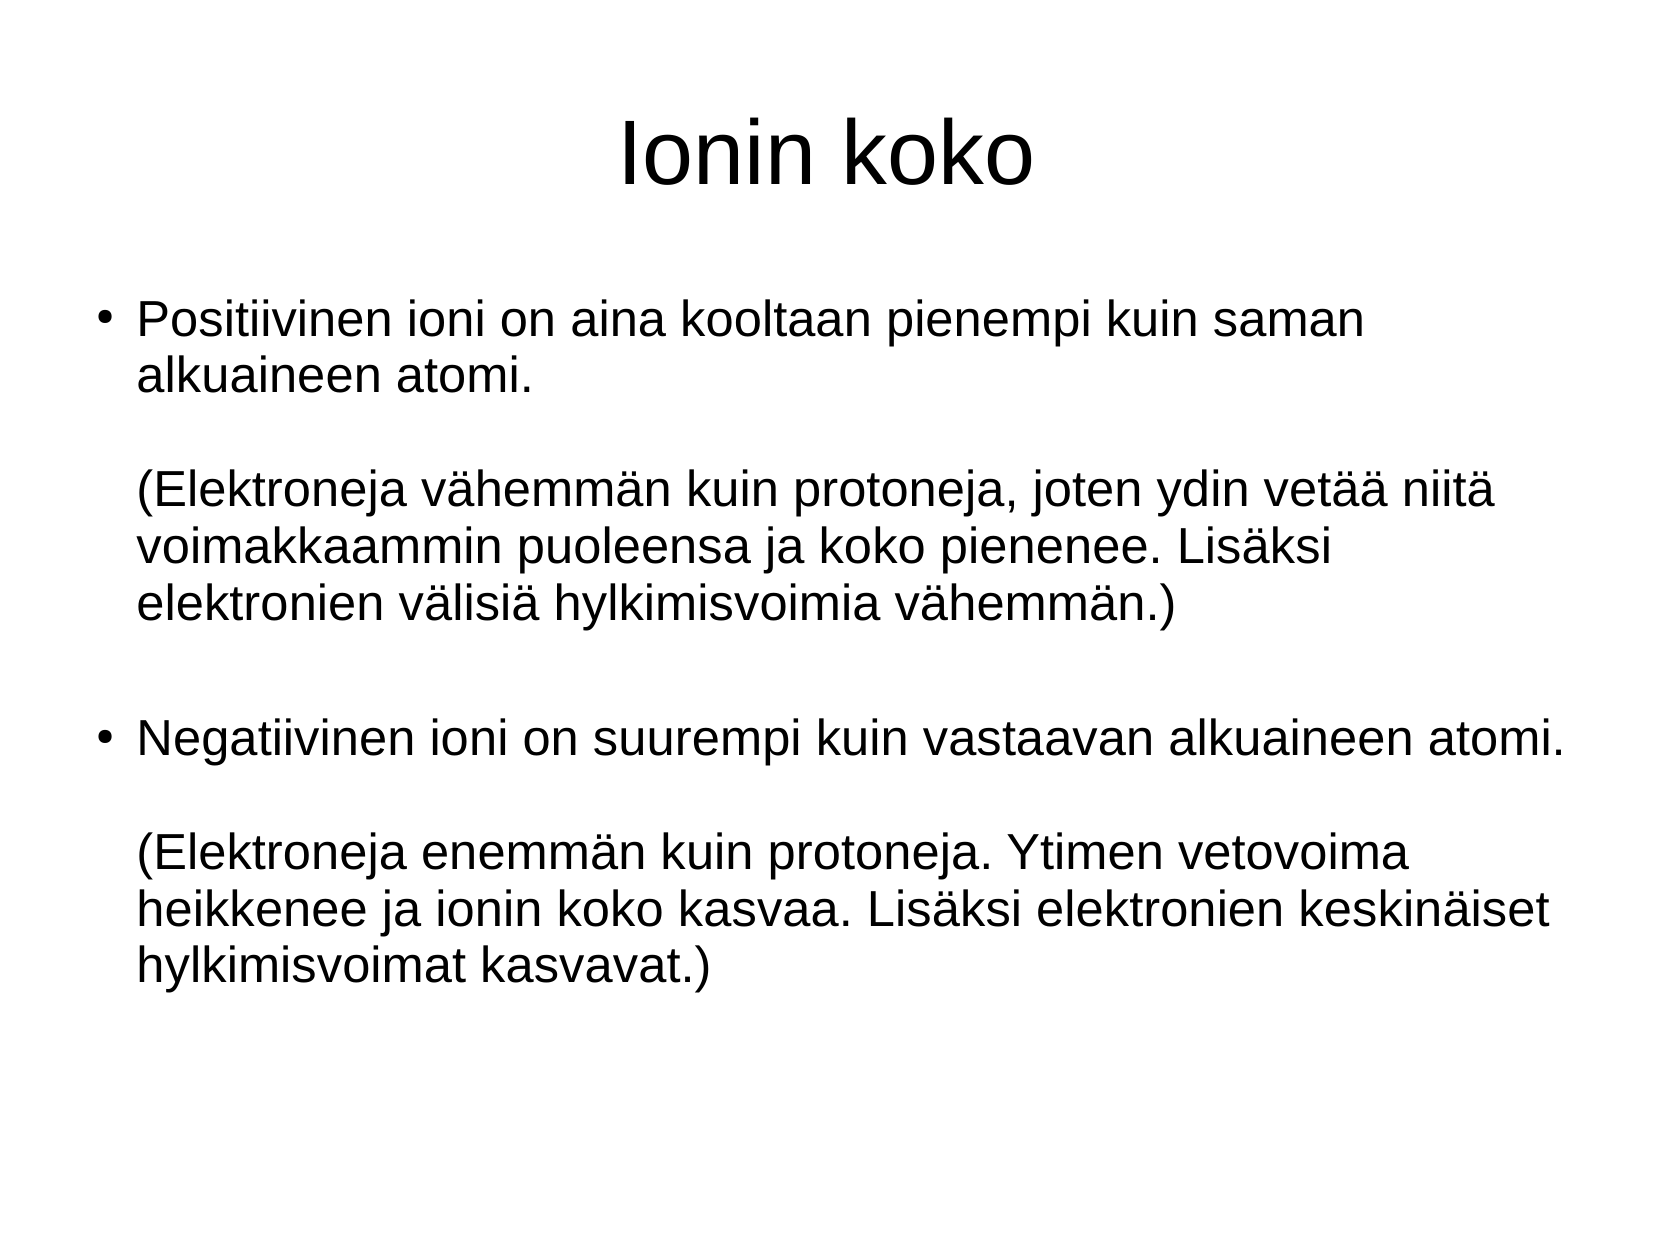

# Ionin koko
Positiivinen ioni on aina kooltaan pienempi kuin saman alkuaineen atomi.
(Elektroneja vähemmän kuin protoneja, joten ydin vetää niitä voimakkaammin puoleensa ja koko pienenee. Lisäksi elektronien välisiä hylkimisvoimia vähemmän.)
Negatiivinen ioni on suurempi kuin vastaavan alkuaineen atomi.
(Elektroneja enemmän kuin protoneja. Ytimen vetovoima heikkenee ja ionin koko kasvaa. Lisäksi elektronien keskinäiset hylkimisvoimat kasvavat.)